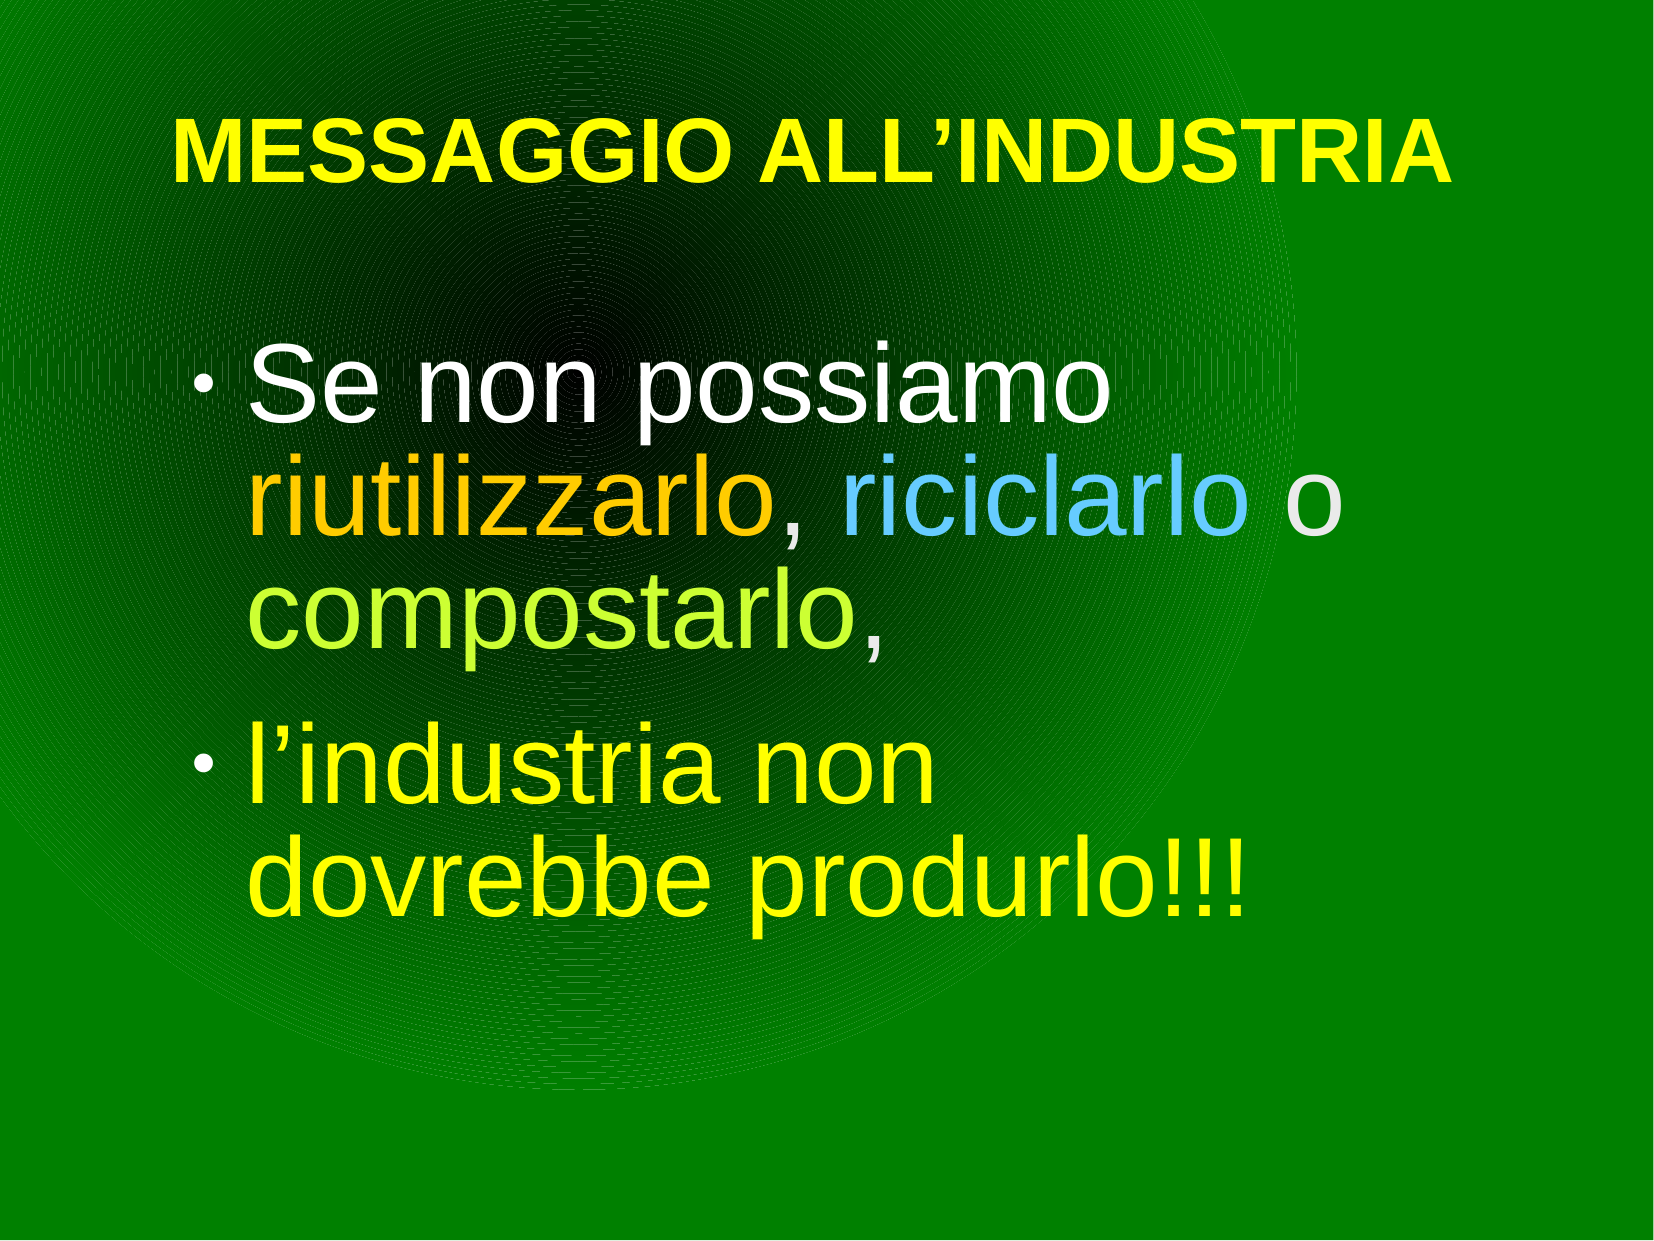

# MESSAGGIO ALL’INDUSTRIA
Se non possiamo riutilizzarlo, riciclarlo o compostarlo,
l’industria non dovrebbe produrlo!!!